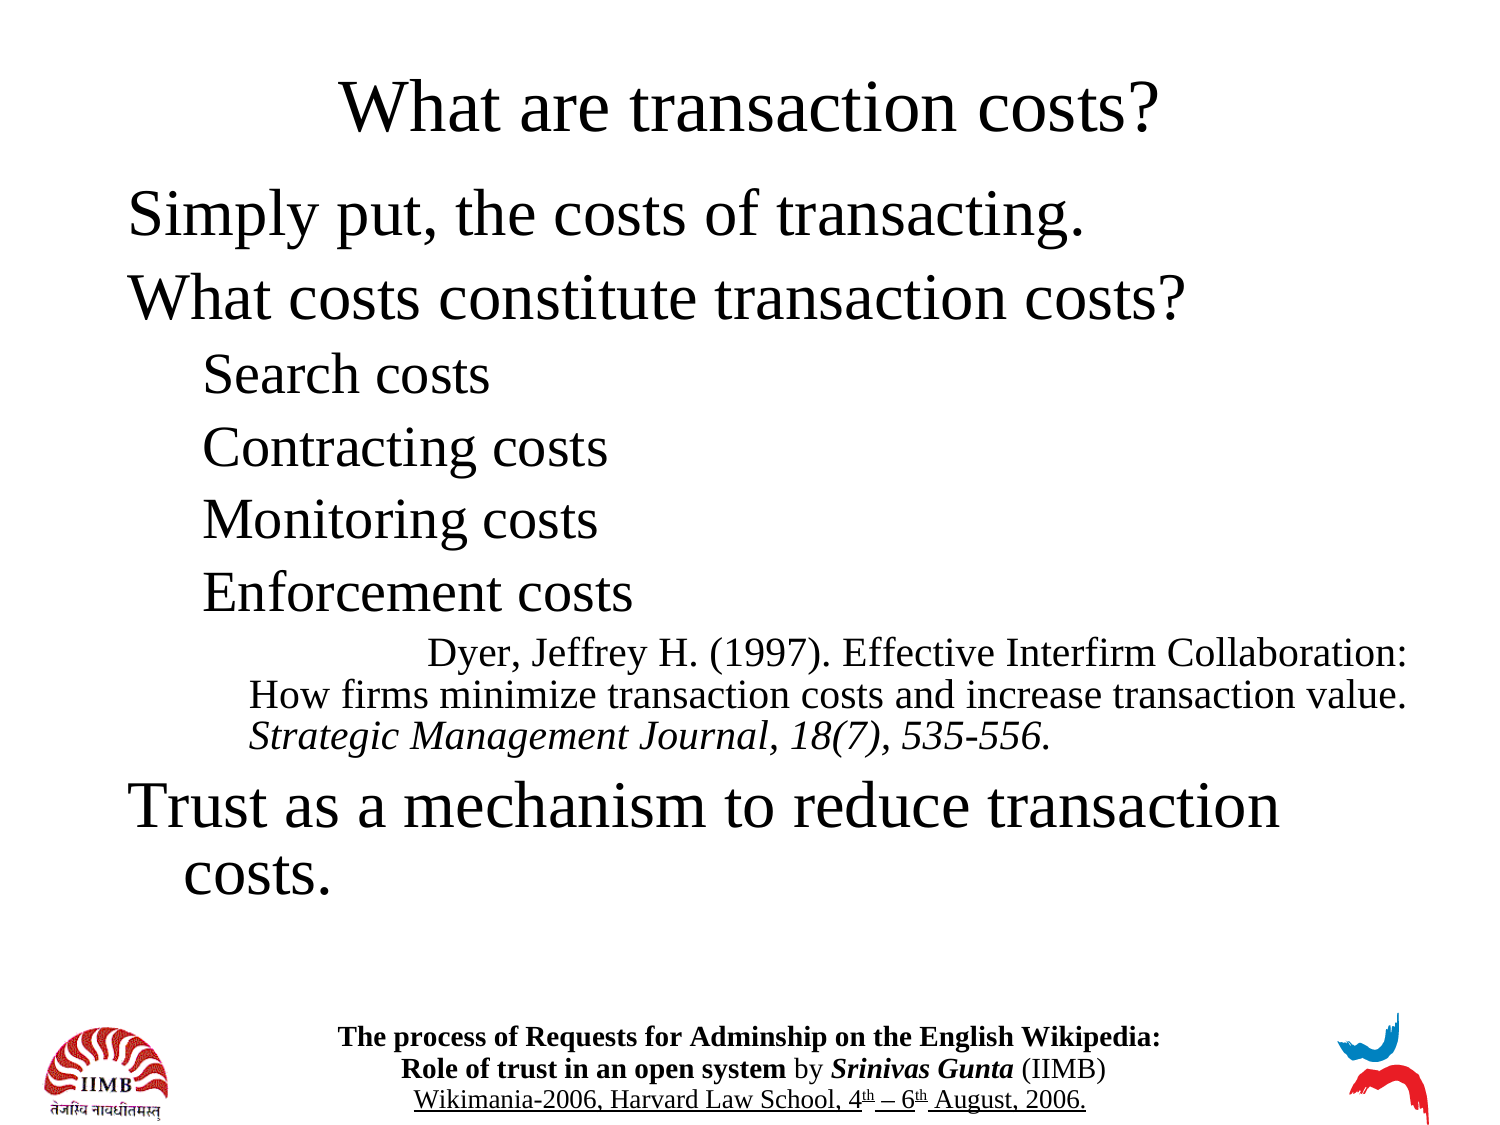

# What are transaction costs?
Simply put, the costs of transacting.
What costs constitute transaction costs?
Search costs
Contracting costs
Monitoring costs
Enforcement costs
			Dyer, Jeffrey H. (1997). Effective Interfirm Collaboration: How firms minimize transaction costs and increase transaction value. Strategic Management Journal, 18(7), 535-556.
Trust as a mechanism to reduce transaction costs.